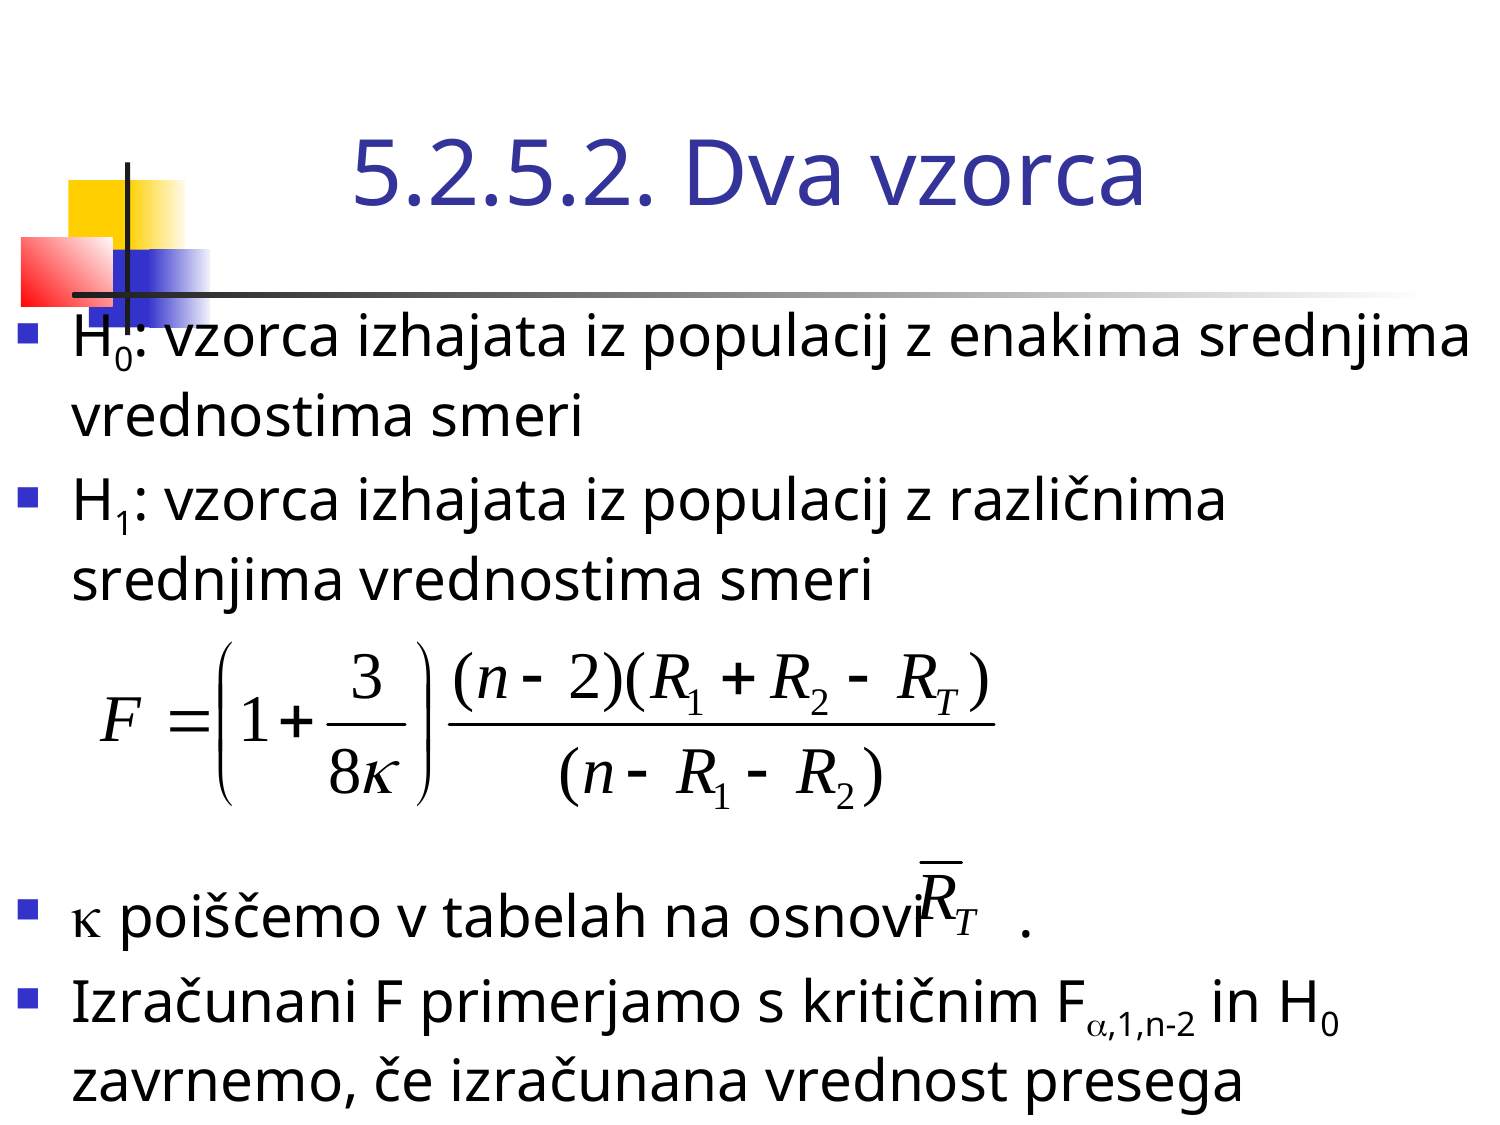

# 5.2.5.2. Dva vzorca
H0: vzorca izhajata iz populacij z enakima srednjima vrednostima smeri
H1: vzorca izhajata iz populacij z različnima srednjima vrednostima smeri
 poiščemo v tabelah na osnovi .
Izračunani F primerjamo s kritičnim F,1,n-2 in H0 zavrnemo, če izračunana vrednost presega tabelirano.